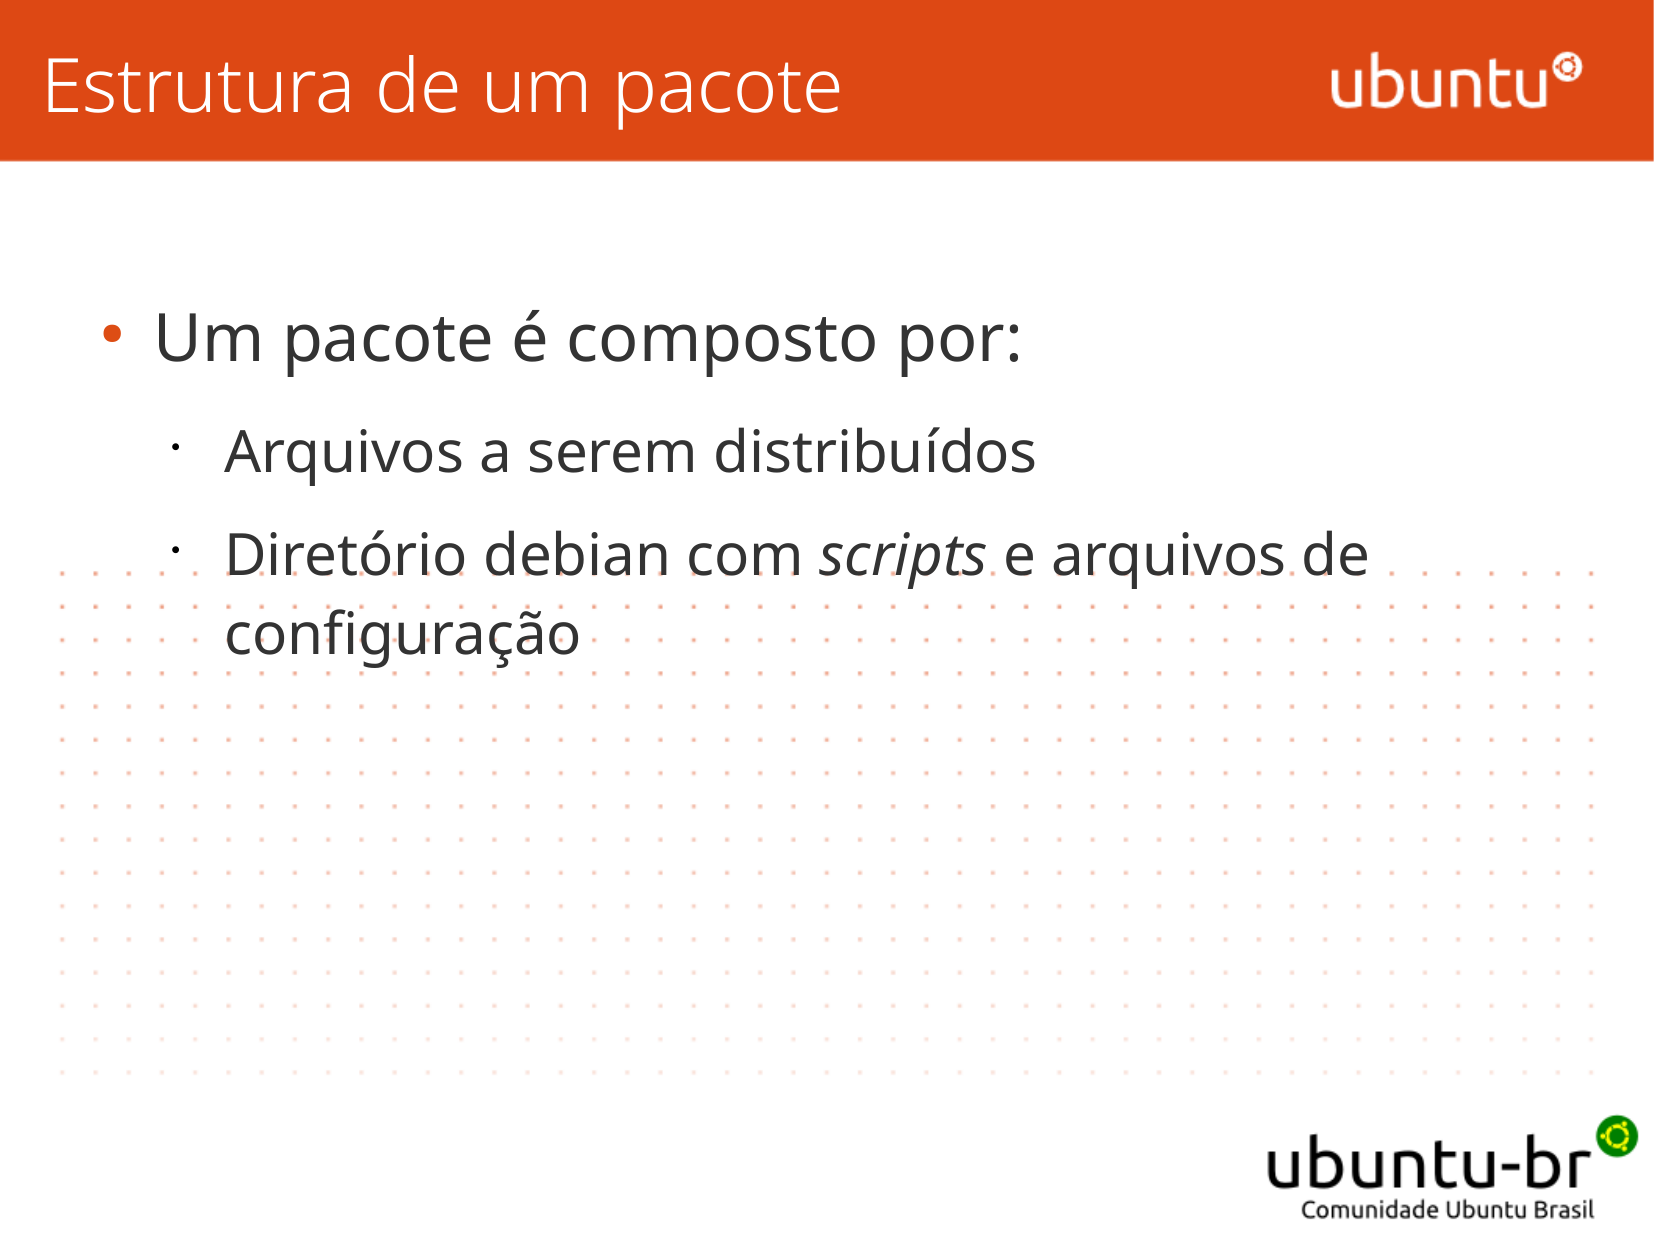

# Estrutura de um pacote
Um pacote é composto por:
Arquivos a serem distribuídos
Diretório debian com scripts e arquivos de configuração